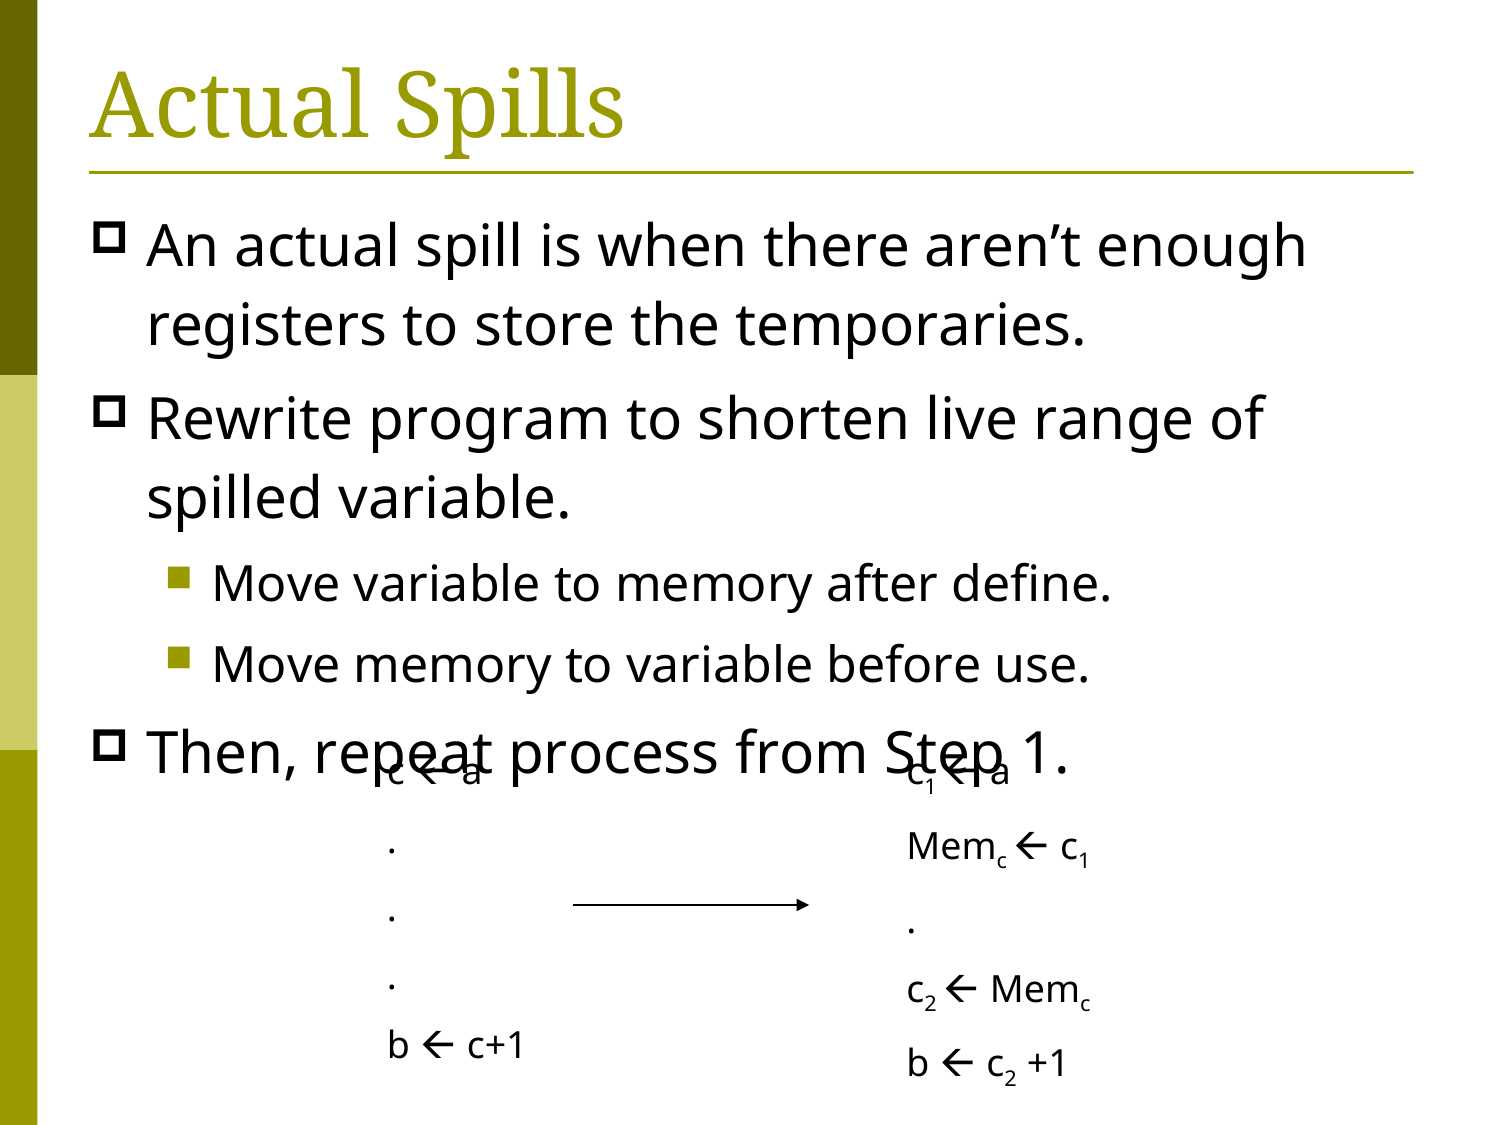

# Actual Spills
An actual spill is when there aren’t enough registers to store the temporaries.
Rewrite program to shorten live range of spilled variable.
Move variable to memory after define.
Move memory to variable before use.
Then, repeat process from Step 1.
c  a
.
.
.
b  c+1
c1  a
Memc  c1
.
c2  Memc
b  c2 +1